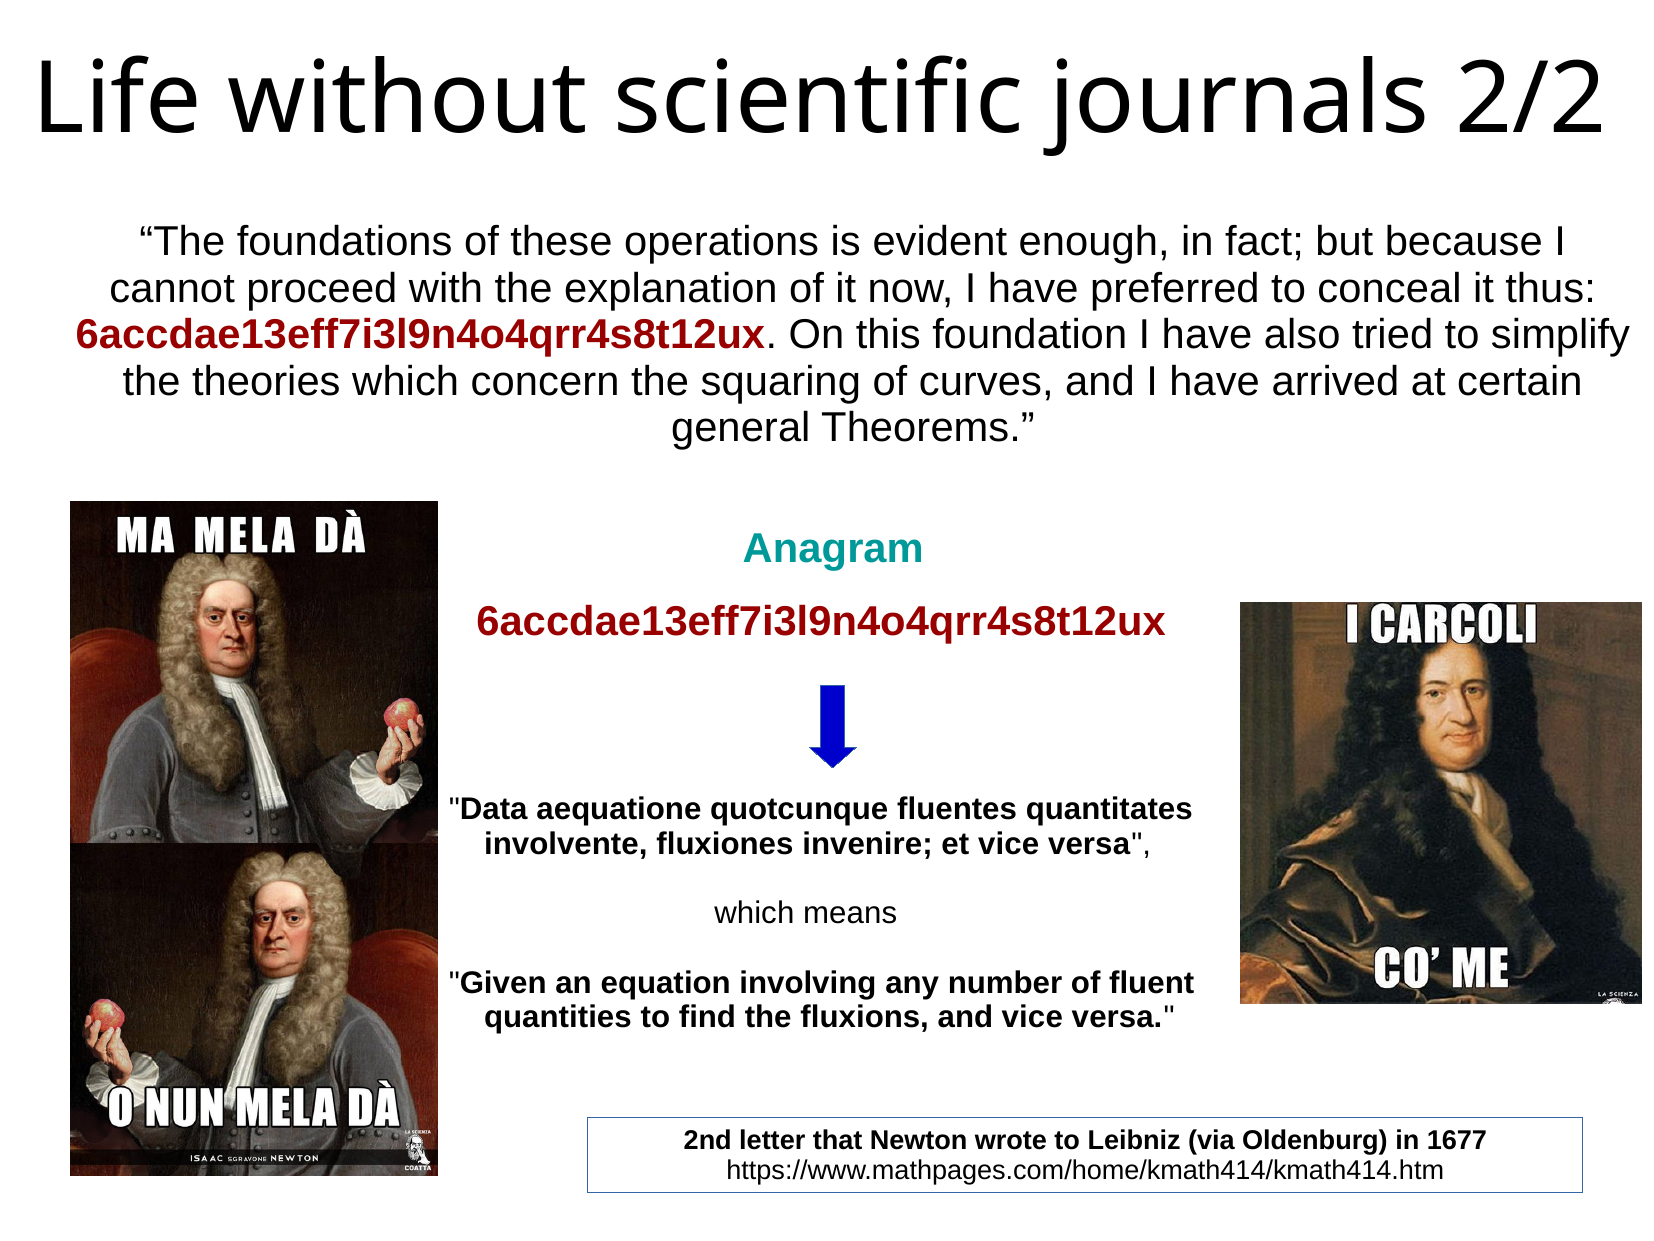

Life without scientific journals 2/2
“The foundations of these operations is evident enough, in fact; but because I cannot proceed with the explanation of it now, I have preferred to conceal it thus: 6accdae13eff7i3l9n4o4qrr4s8t12ux. On this foundation I have also tried to simplify the theories which concern the squaring of curves, and I have arrived at certain general Theorems.”
Anagram
6accdae13eff7i3l9n4o4qrr4s8t12ux
"Data aequatione quotcunque fluentes quantitates involvente, fluxiones invenire; et vice versa",
			 which means
"Given an equation involving any number of fluent quantities to find the fluxions, and vice versa."
2nd letter that Newton wrote to Leibniz (via Oldenburg) in 1677
https://www.mathpages.com/home/kmath414/kmath414.htm